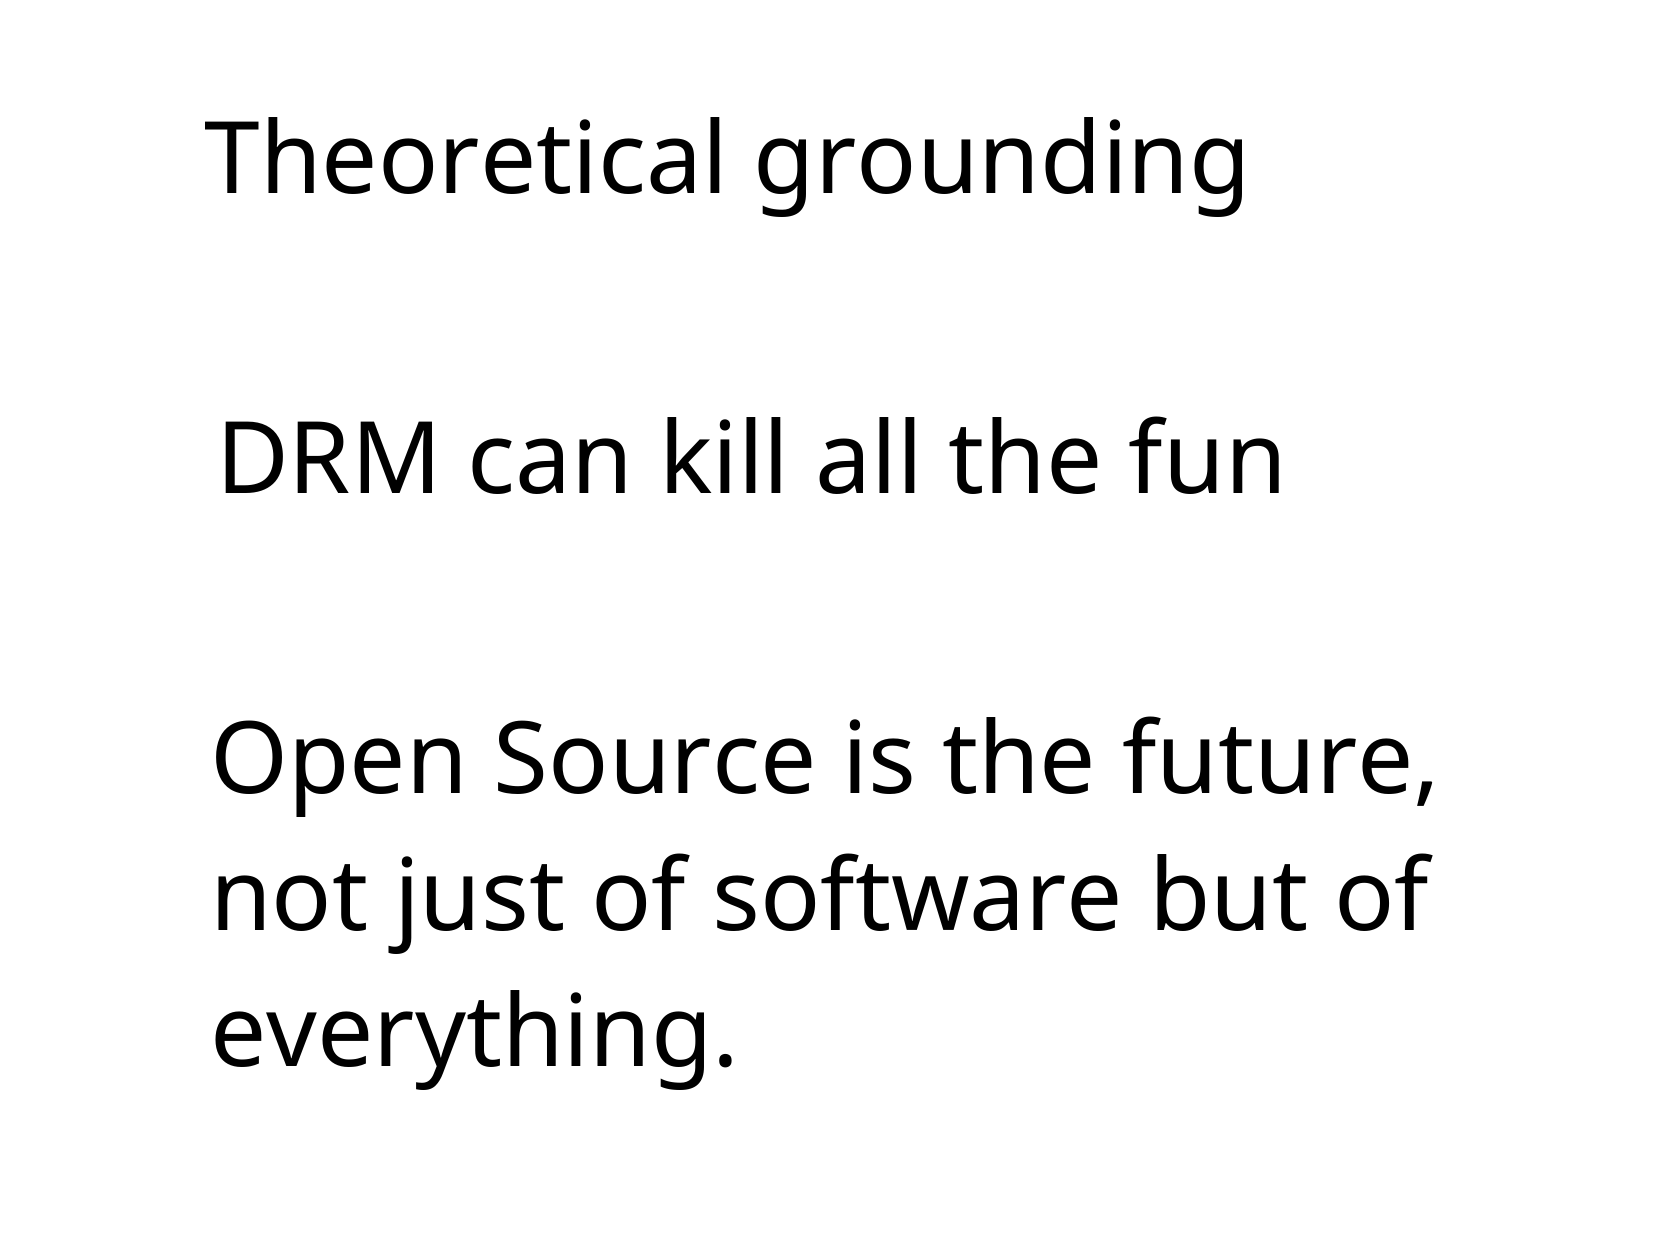

Theoretical grounding
DRM can kill all the fun
Open Source is the future,
not just of software but of
everything.